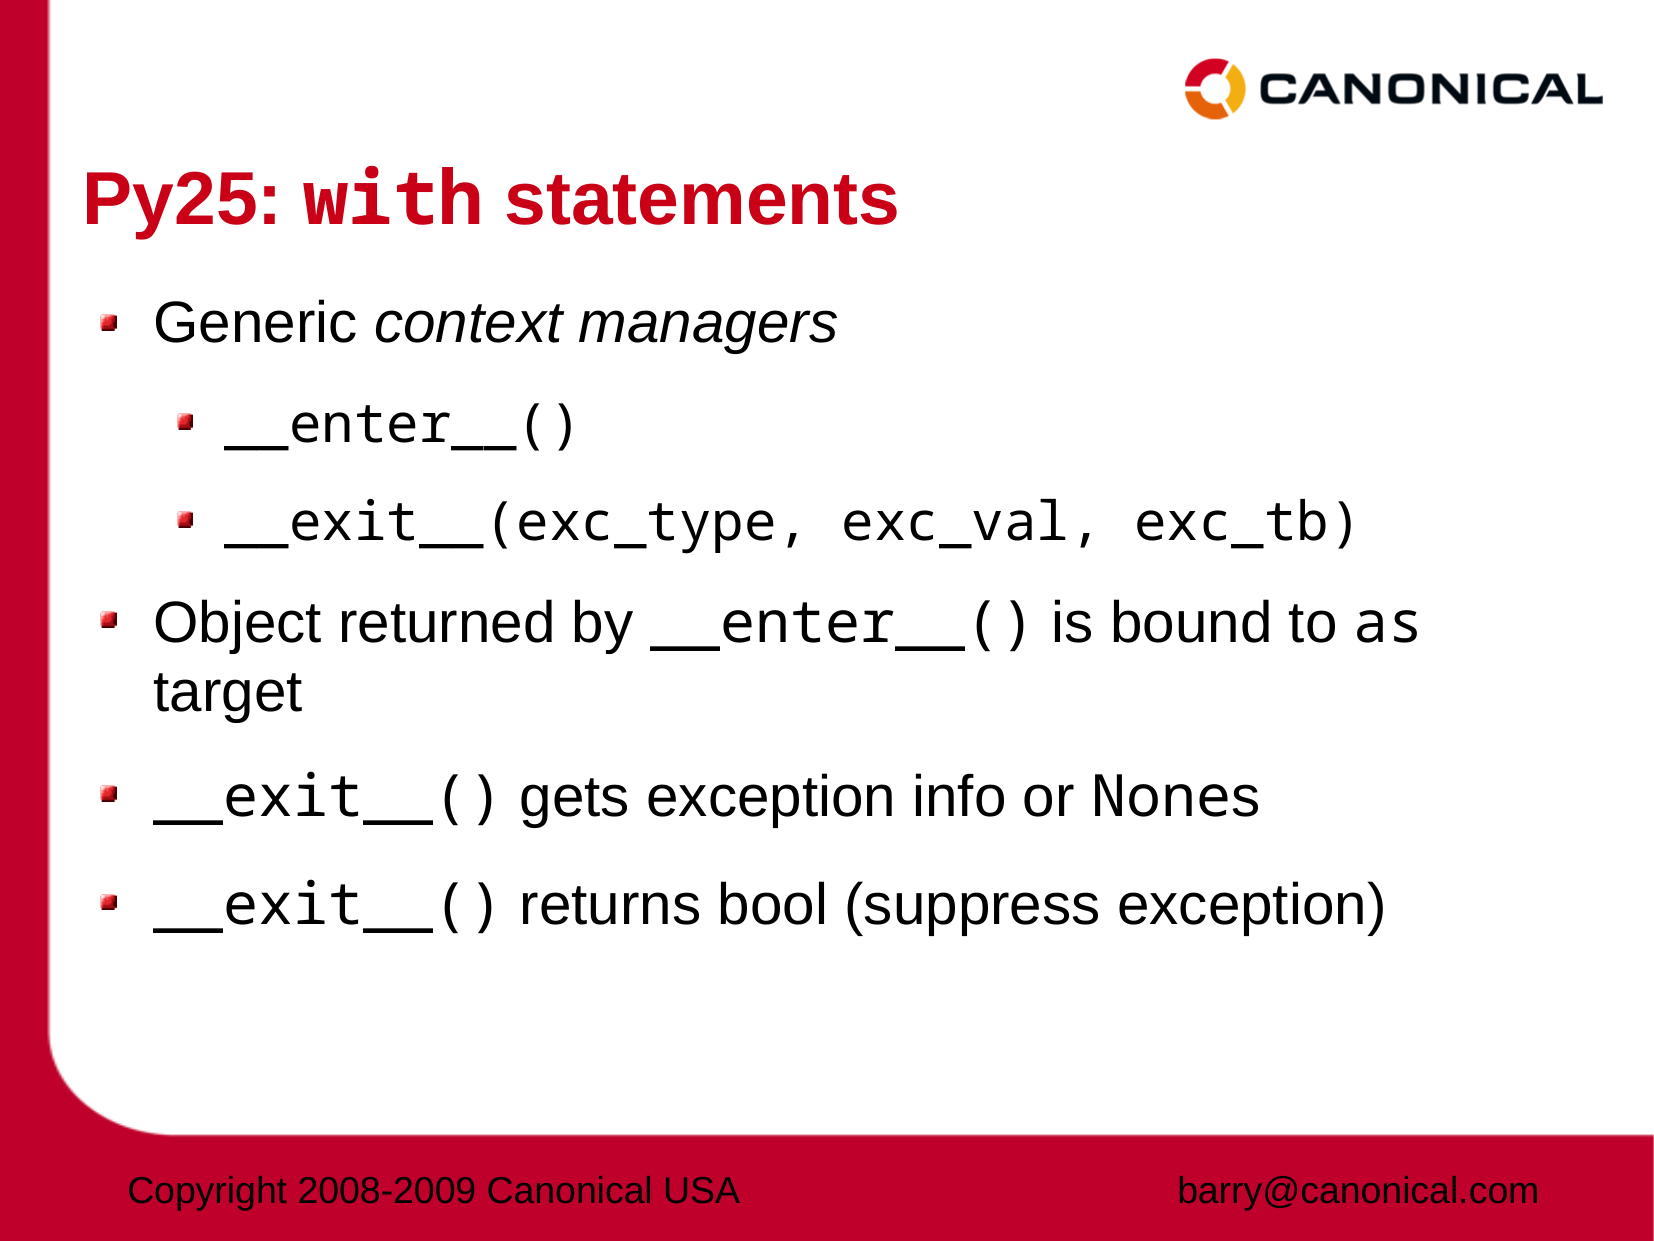

# Py25: with statements
Generic context managers
__enter__()
__exit__(exc_type, exc_val, exc_tb)
Object returned by __enter__() is bound to as target
__exit__() gets exception info or Nones
__exit__() returns bool (suppress exception)